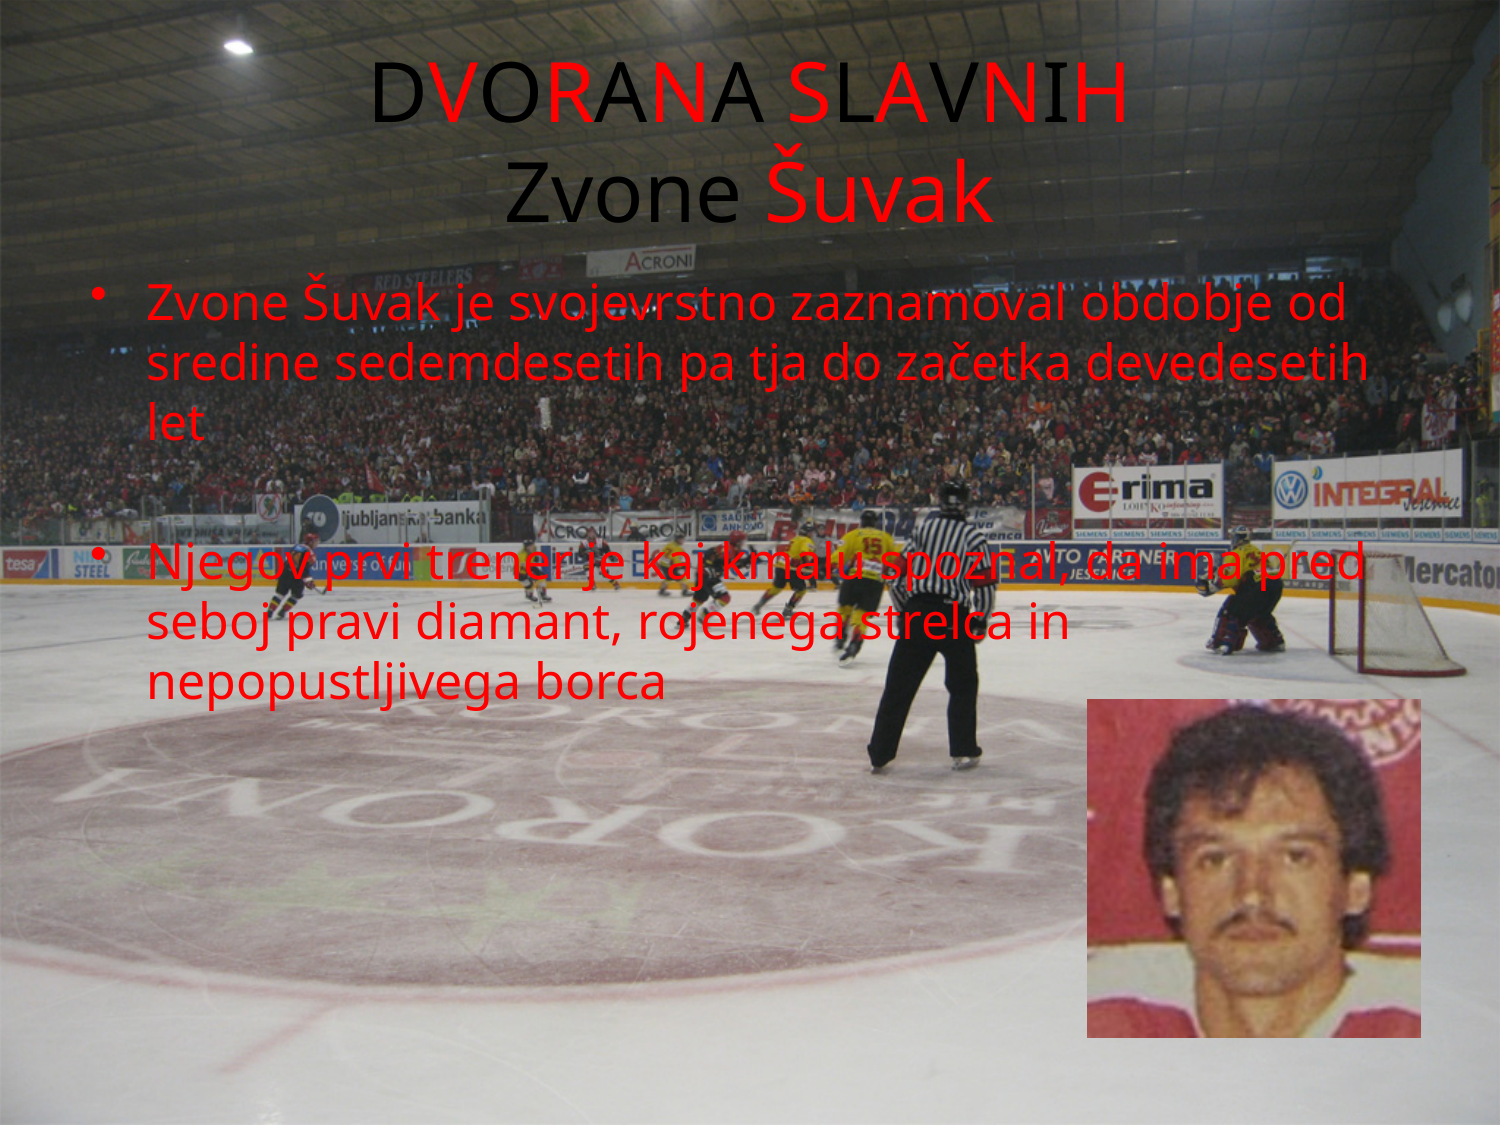

# DVORANA SLAVNIH Zvone Šuvak
Zvone Šuvak je svojevrstno zaznamoval obdobje od sredine sedemdesetih pa tja do začetka devedesetih let
Njegov prvi trener je kaj kmalu spoznal, da ima pred seboj pravi diamant, rojenega strelca in nepopustljivega borca